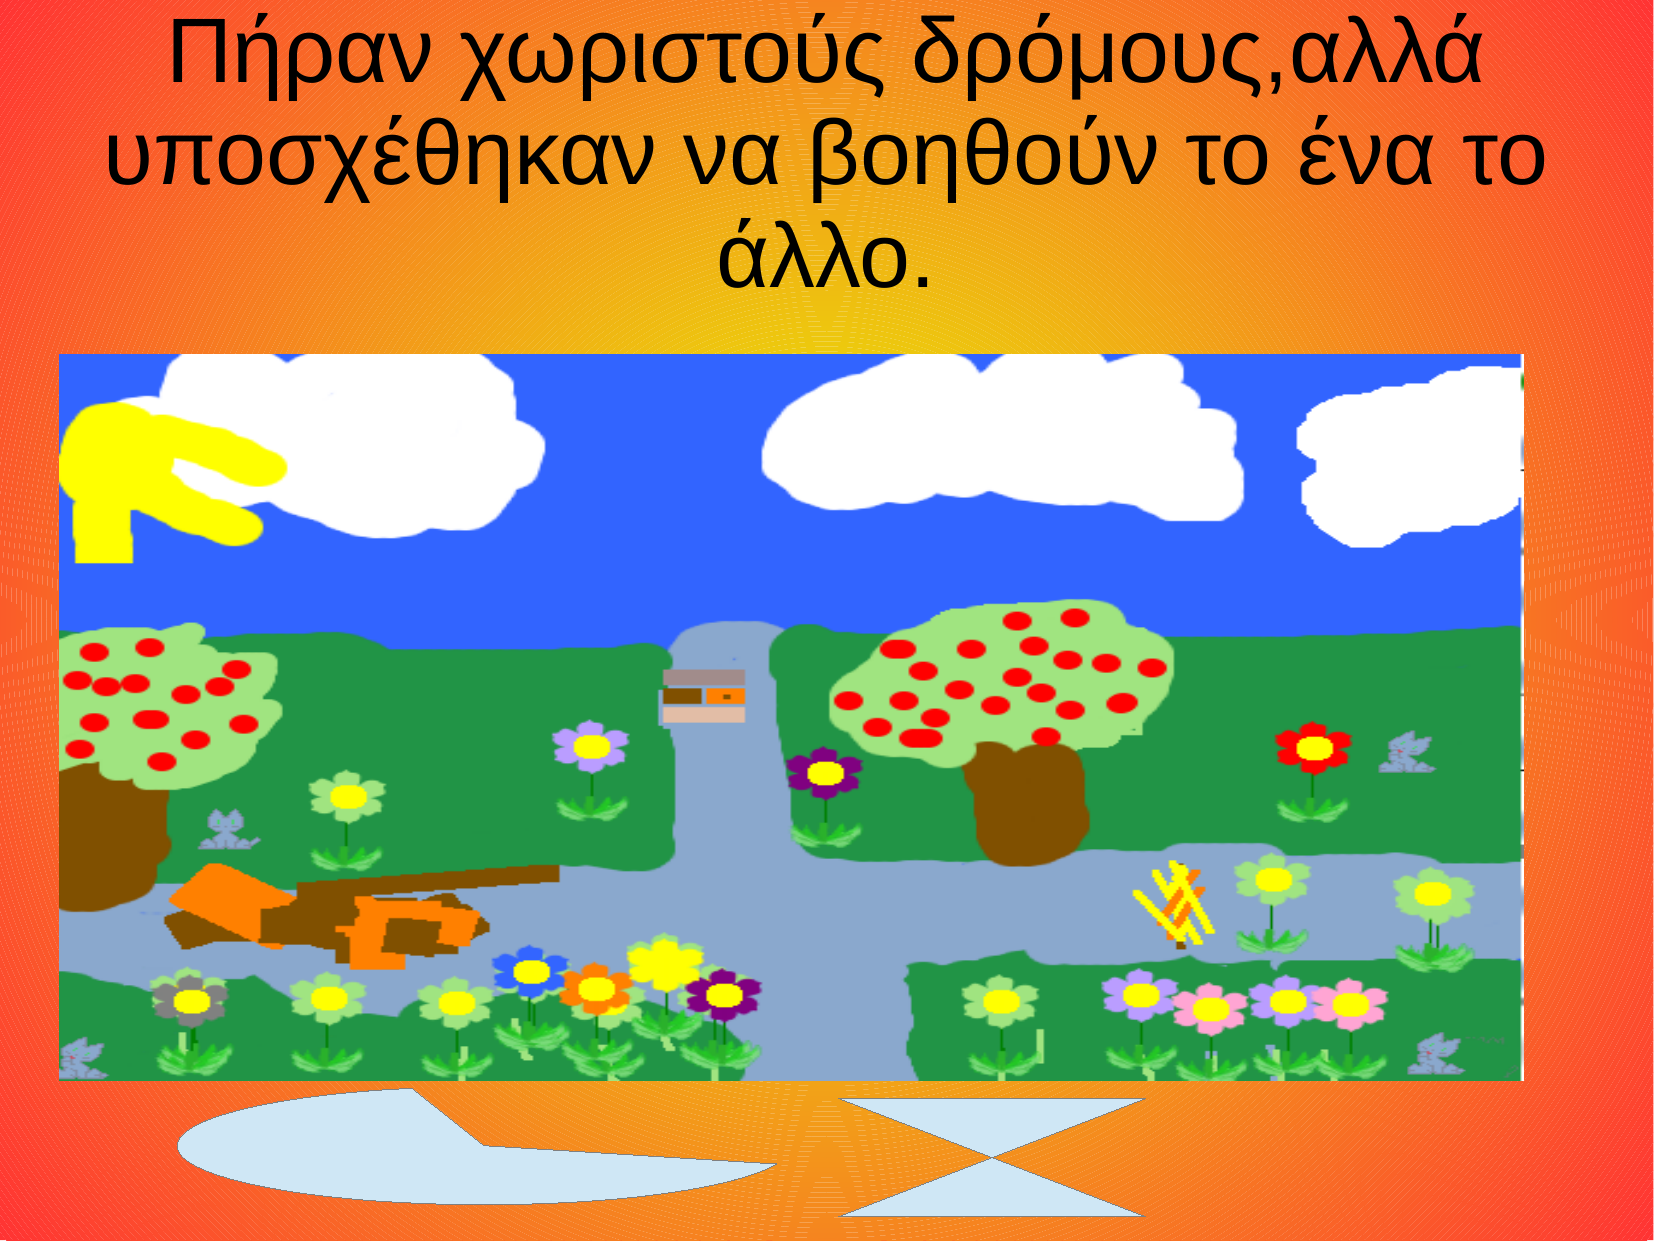

# Πήραν χωριστούς δρόμους,αλλά υποσχέθηκαν να βοηθούν το ένα το άλλο.